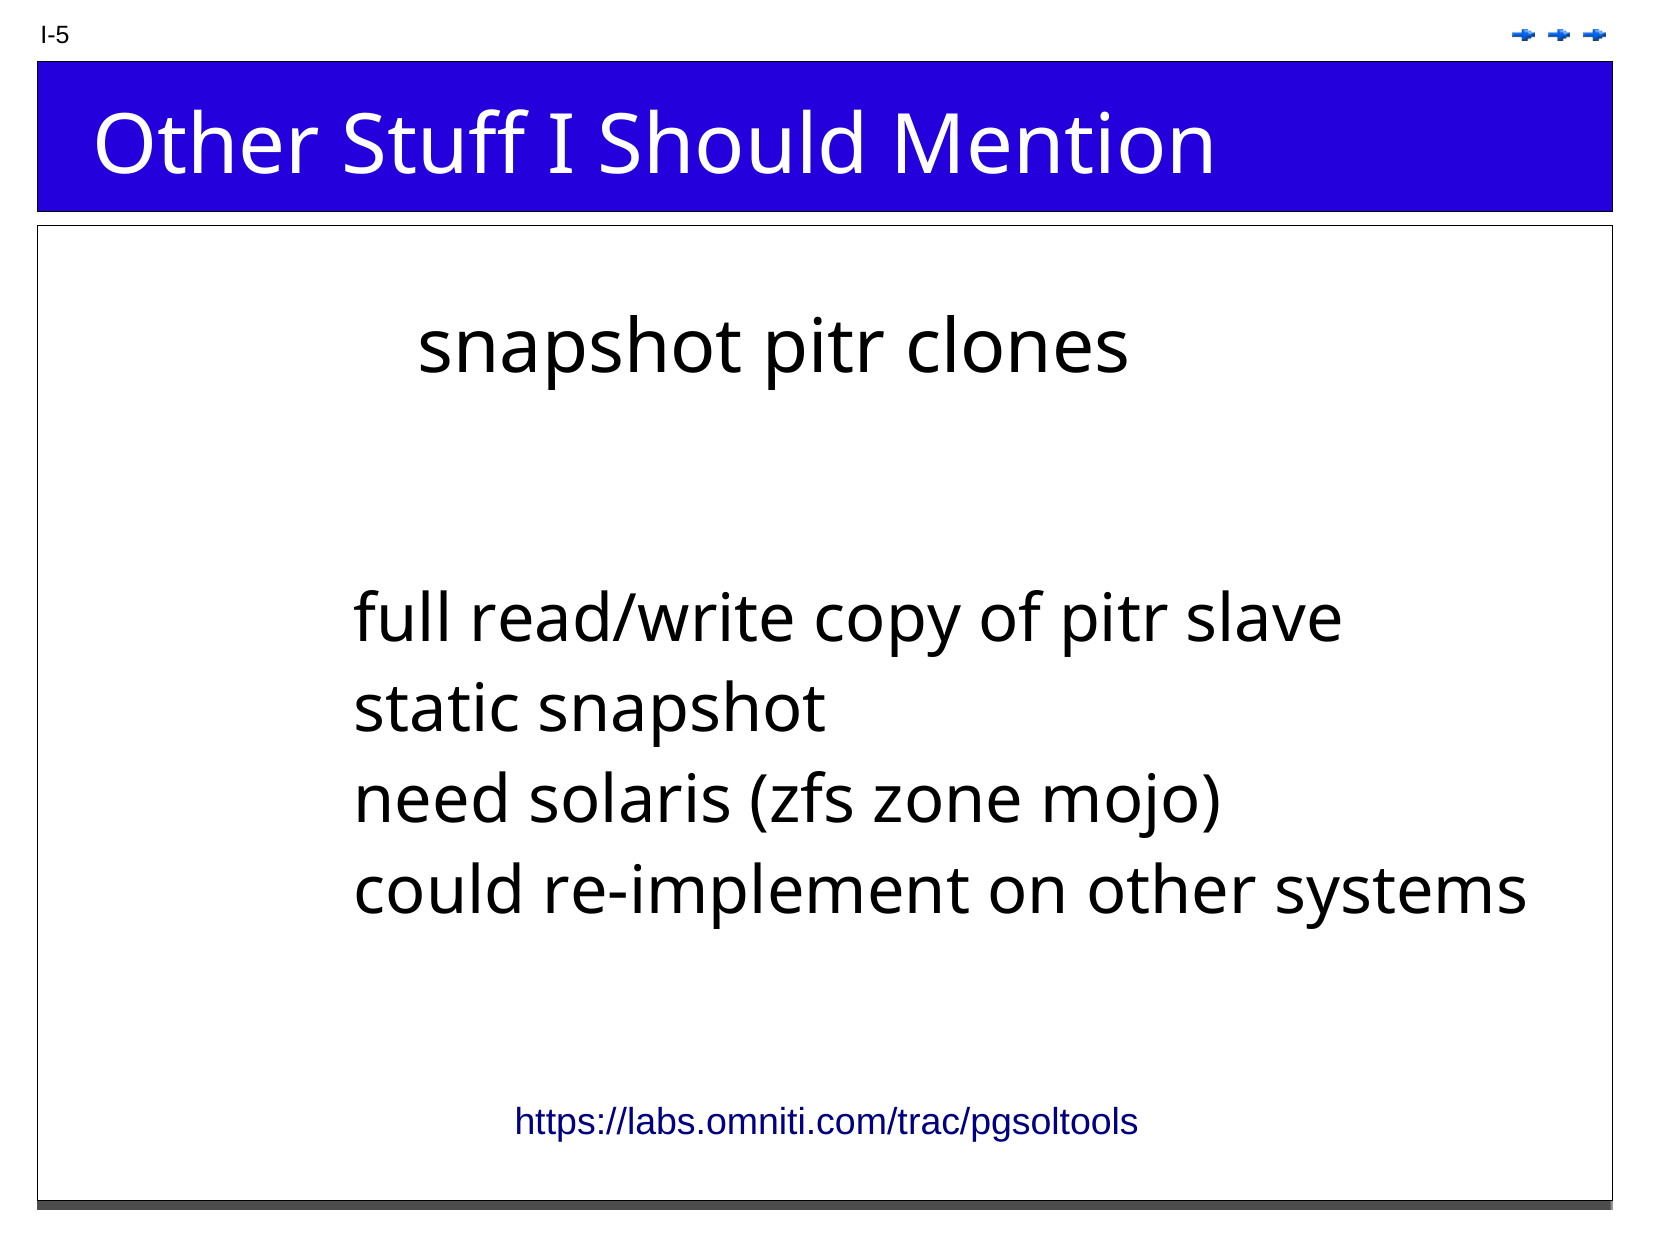

I-5
Other Stuff I Should Mention
snapshot pitr clones
 full read/write copy of pitr slave
 static snapshot
 need solaris (zfs zone mojo)
 could re-implement on other systems
https://labs.omniti.com/trac/pgsoltools